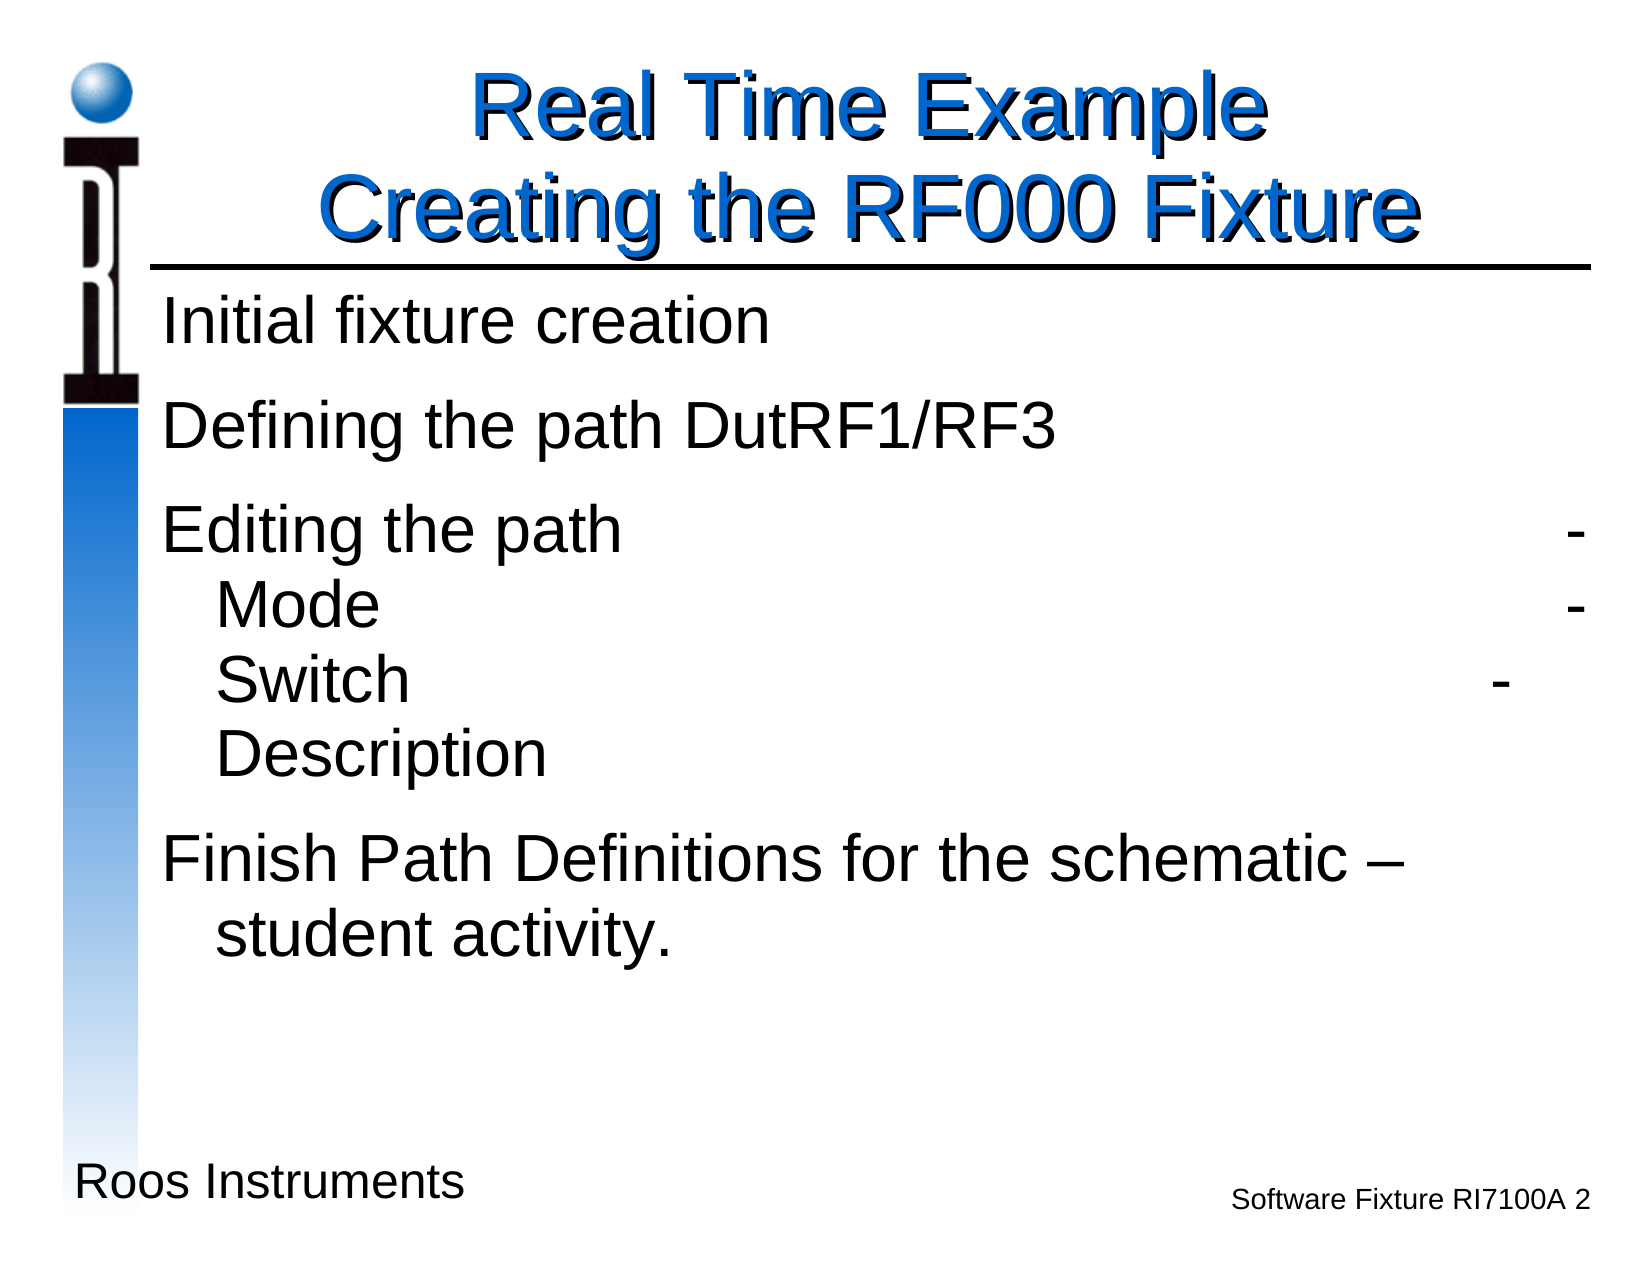

# Real Time Example Creating the RF000 Fixture
Initial fixture creation
Defining the path DutRF1/RF3
Editing the path 													- Mode																- Switch															- Description
Finish Path Definitions for the schematic – student activity.
2